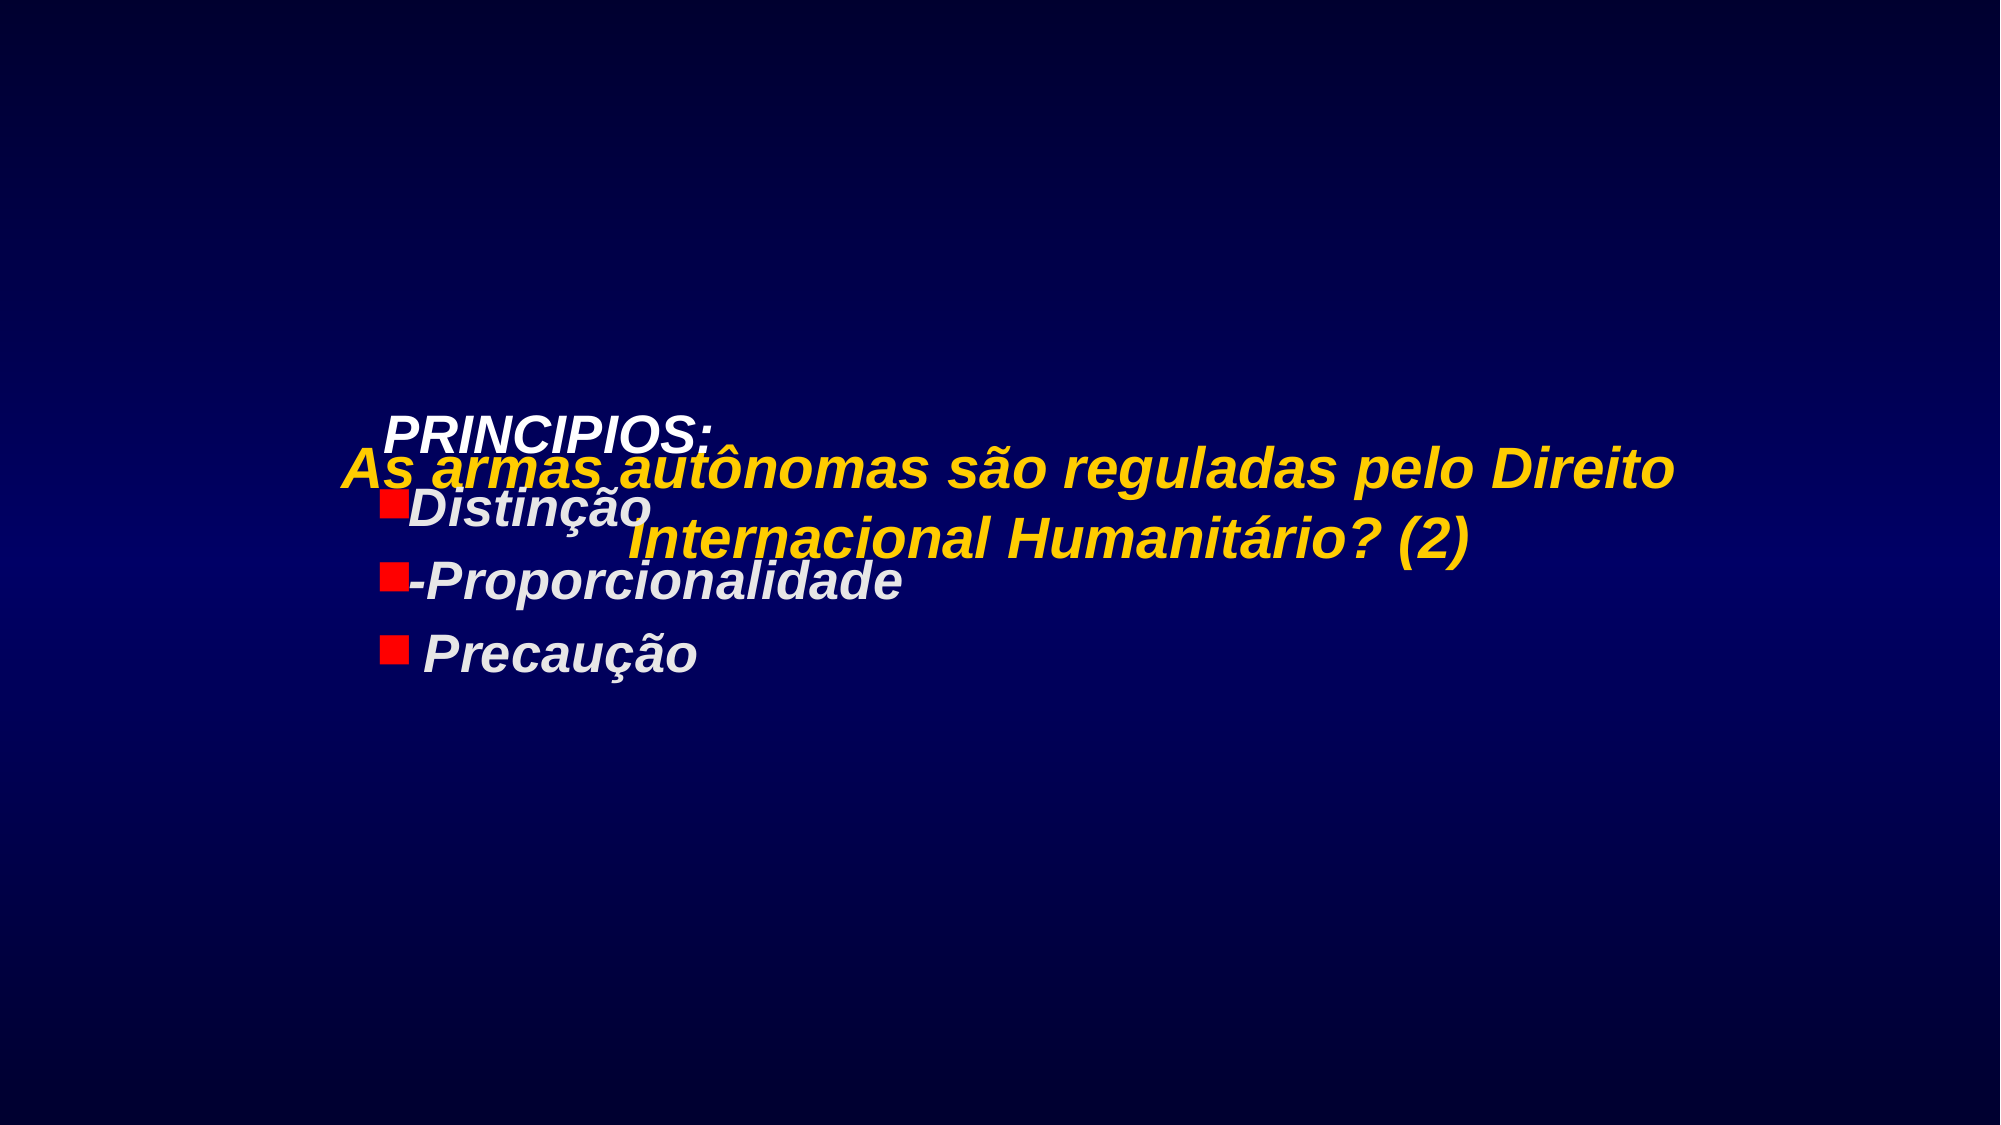

As armas autônomas são reguladas pelo Direito Internacional Humanitário? (2)
PRINCIPIOS:
Distinção
-Proporcionalidade
 Precaução